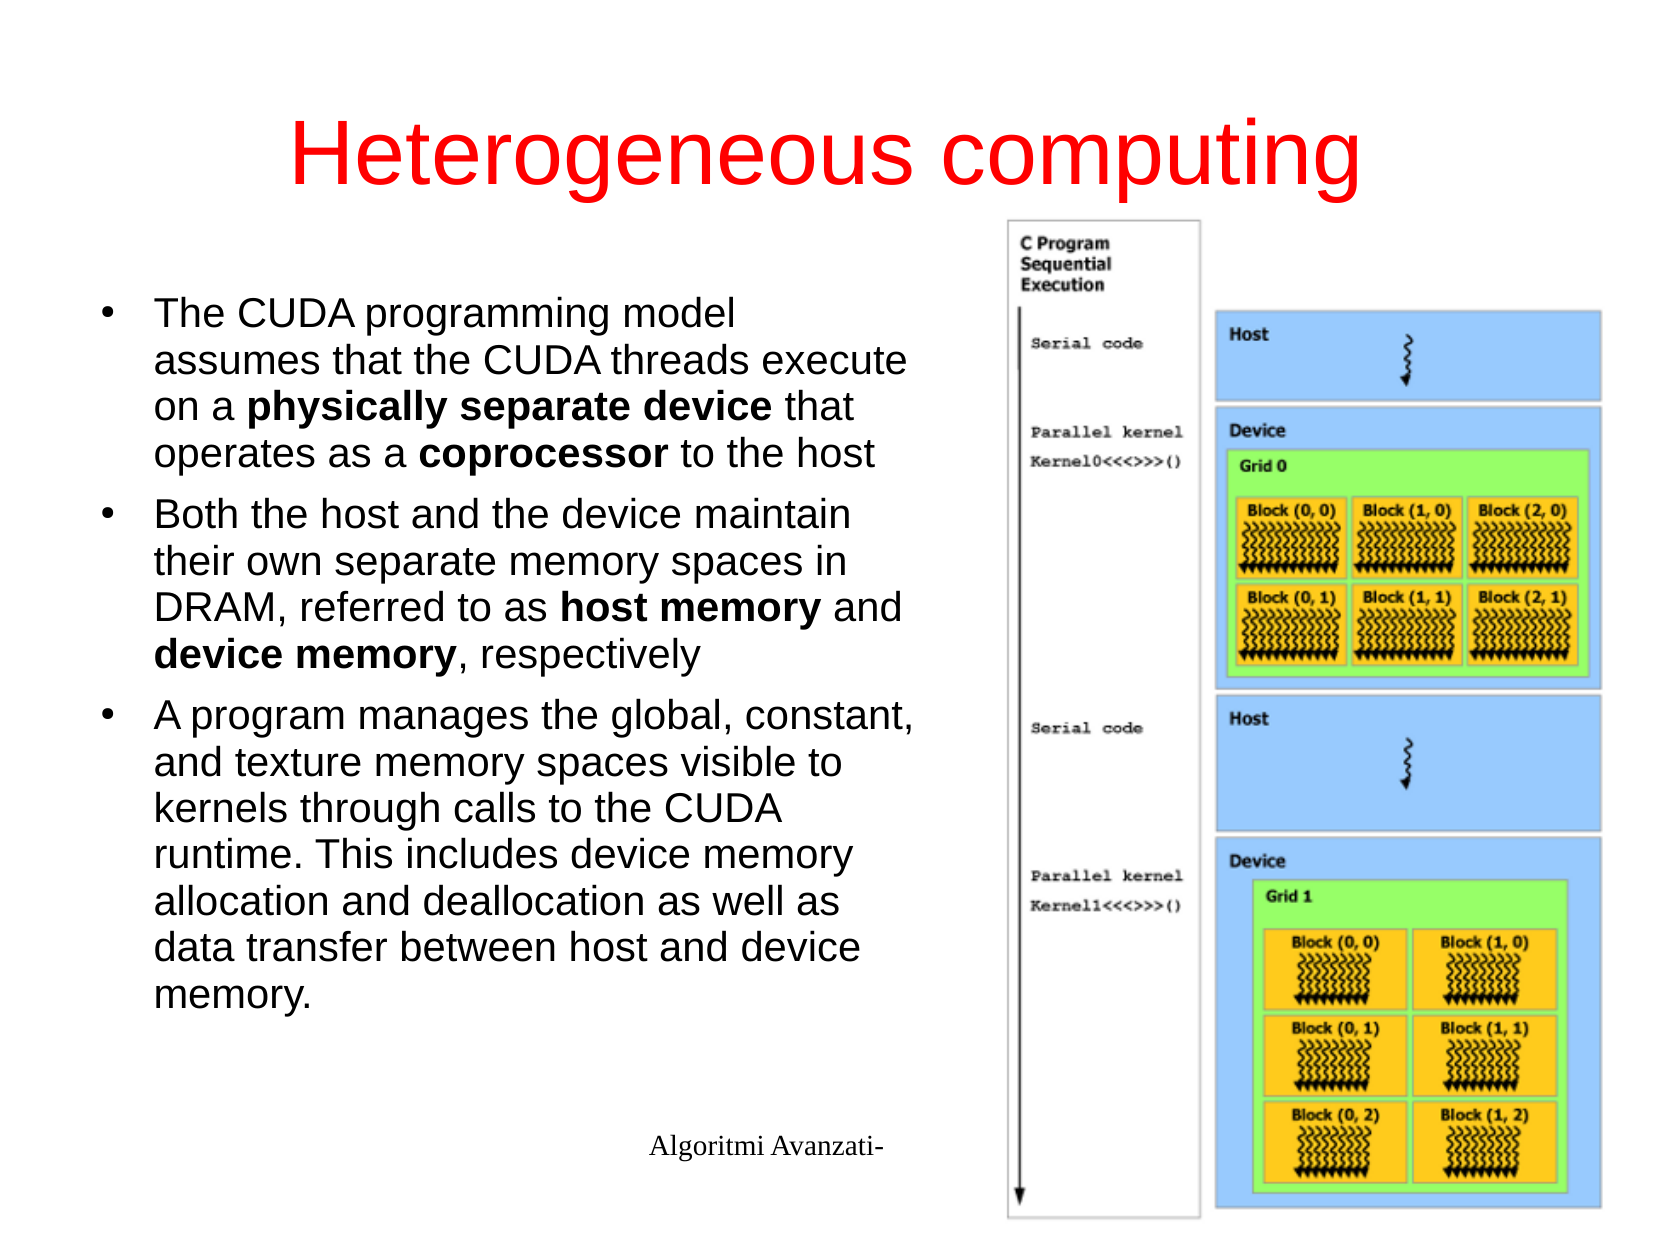

# Heterogeneous computing
The CUDA programming model assumes that the CUDA threads execute on a physically separate device that operates as a coprocessor to the host
Both the host and the device maintain their own separate memory spaces in DRAM, referred to as host memory and device memory, respectively
A program manages the global, constant, and texture memory spaces visible to kernels through calls to the CUDA runtime. This includes device memory allocation and deallocation as well as data transfer between host and device memory.
Algoritmi Avanzati--modulo 2
5